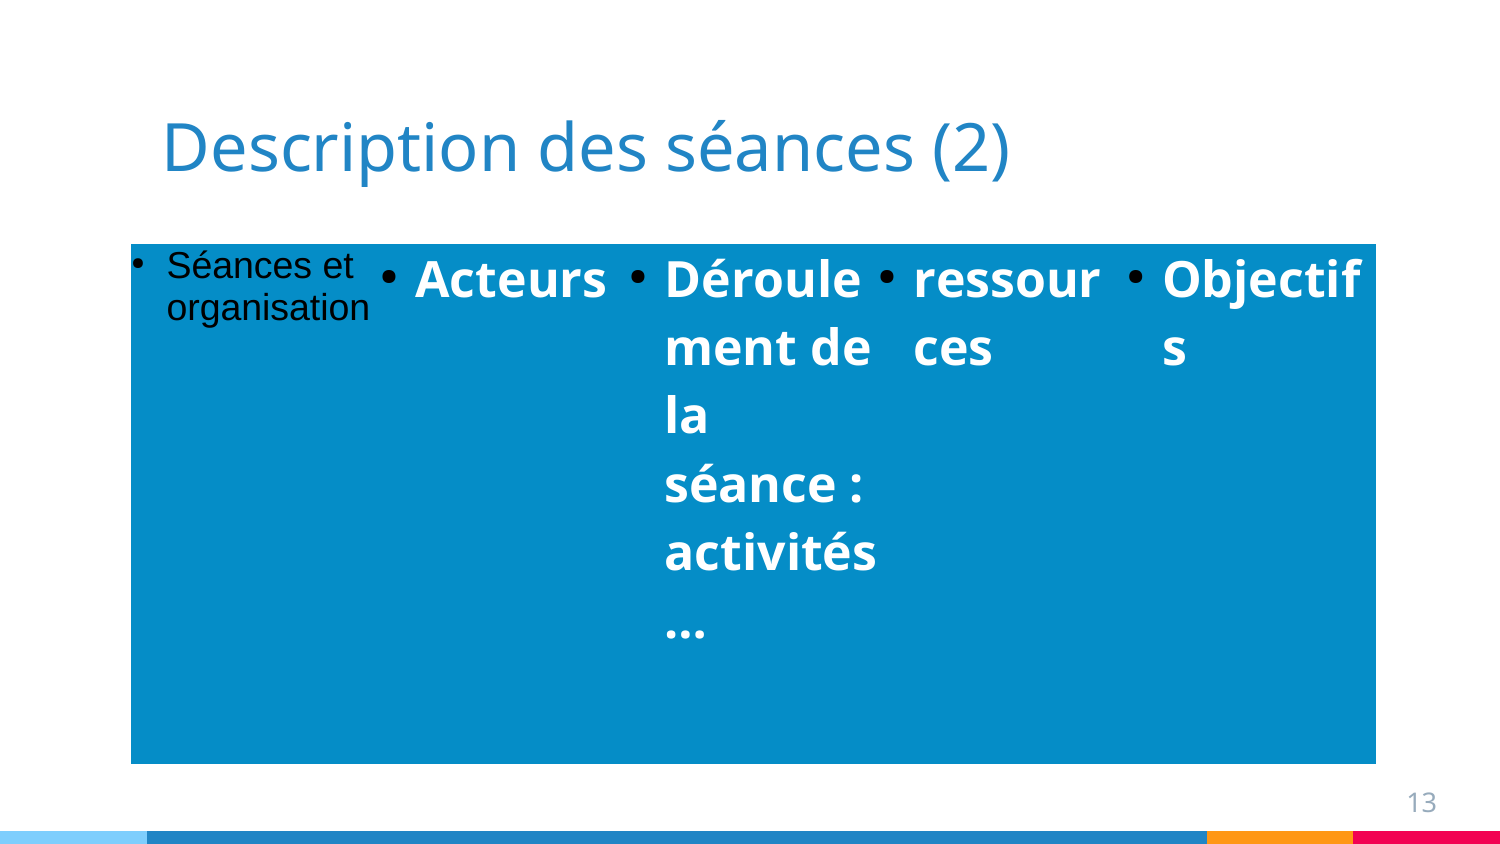

# Description des séances (2)
| Séances et organisation | Acteurs | Déroulement de la séance : activités… | ressources | Objectifs |
| --- | --- | --- | --- | --- |
| | | | | |
| | | | | |
12